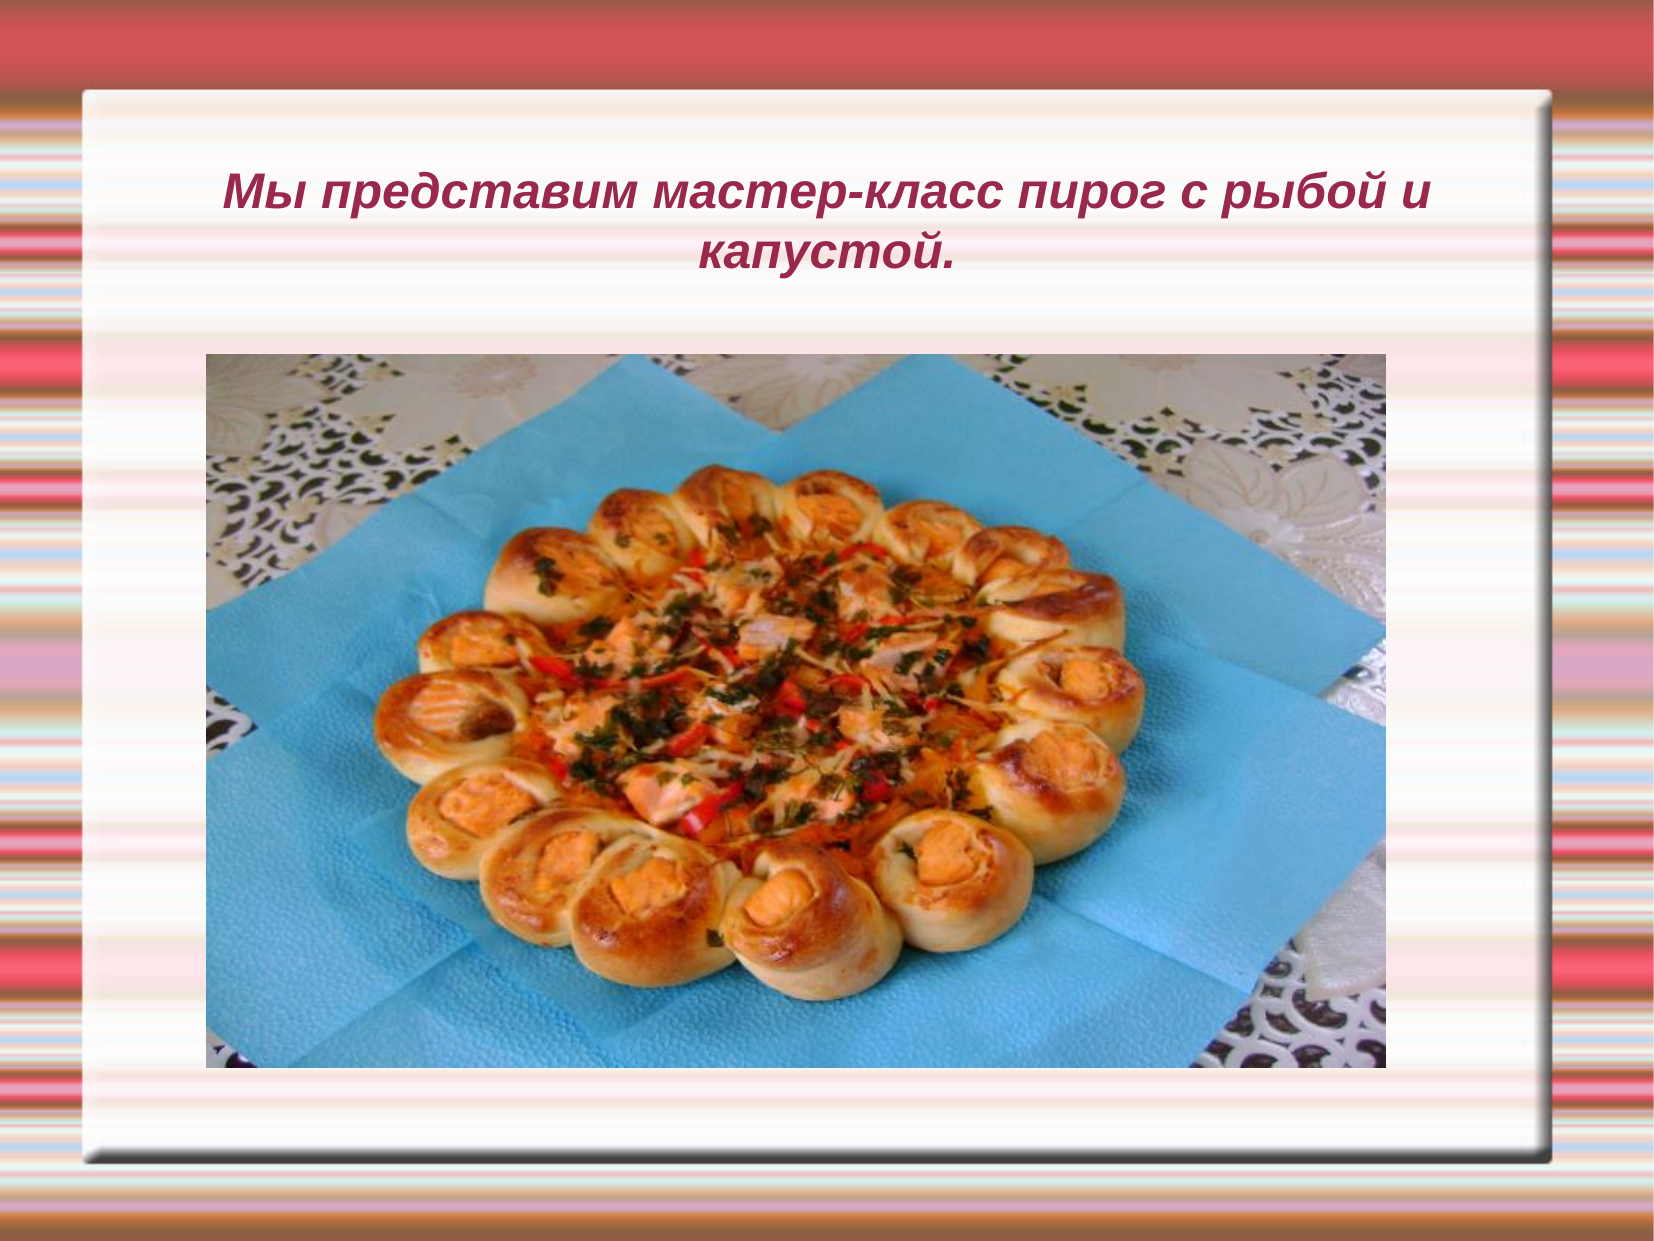

# Мы представим мастер-класс пирог с рыбой и капустой.